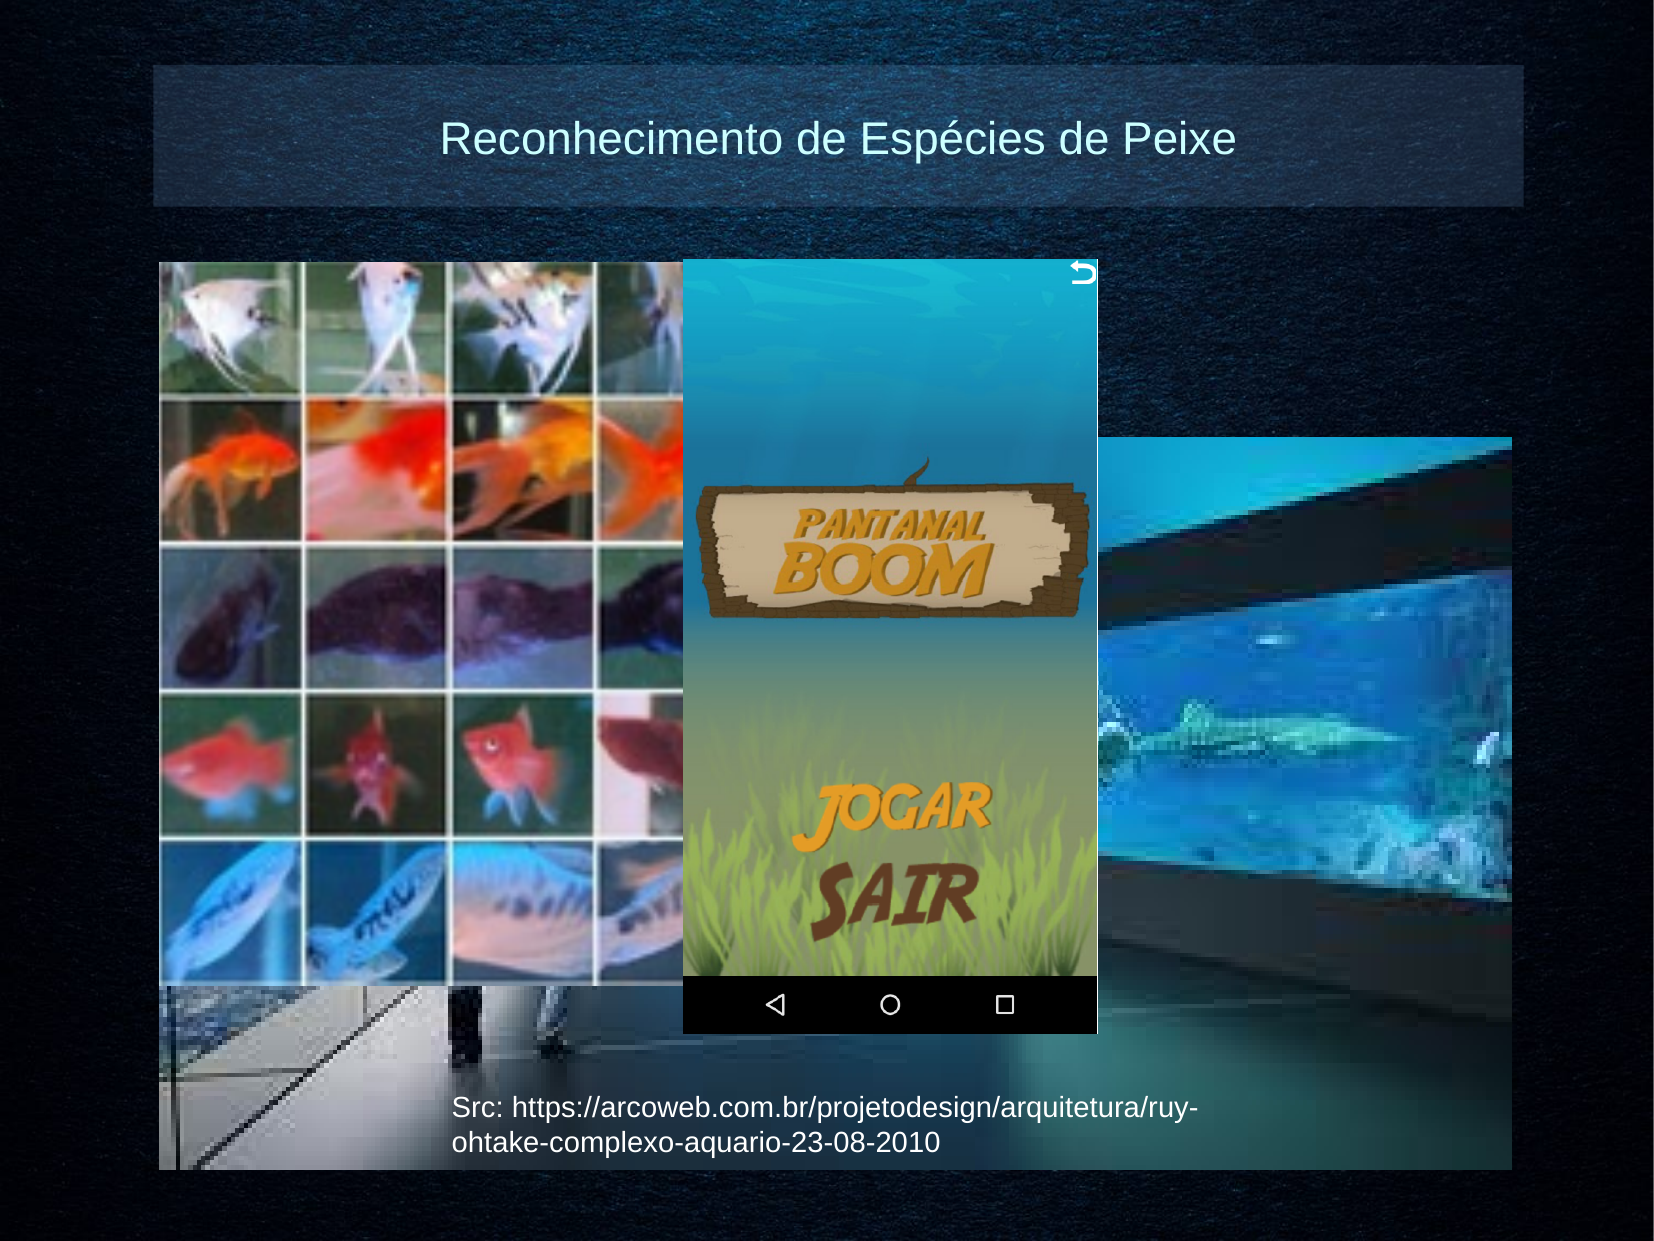

Reconhecimento de Espécies de Peixe
Src: https://arcoweb.com.br/projetodesign/arquitetura/ruy-ohtake-complexo-aquario-23-08-2010